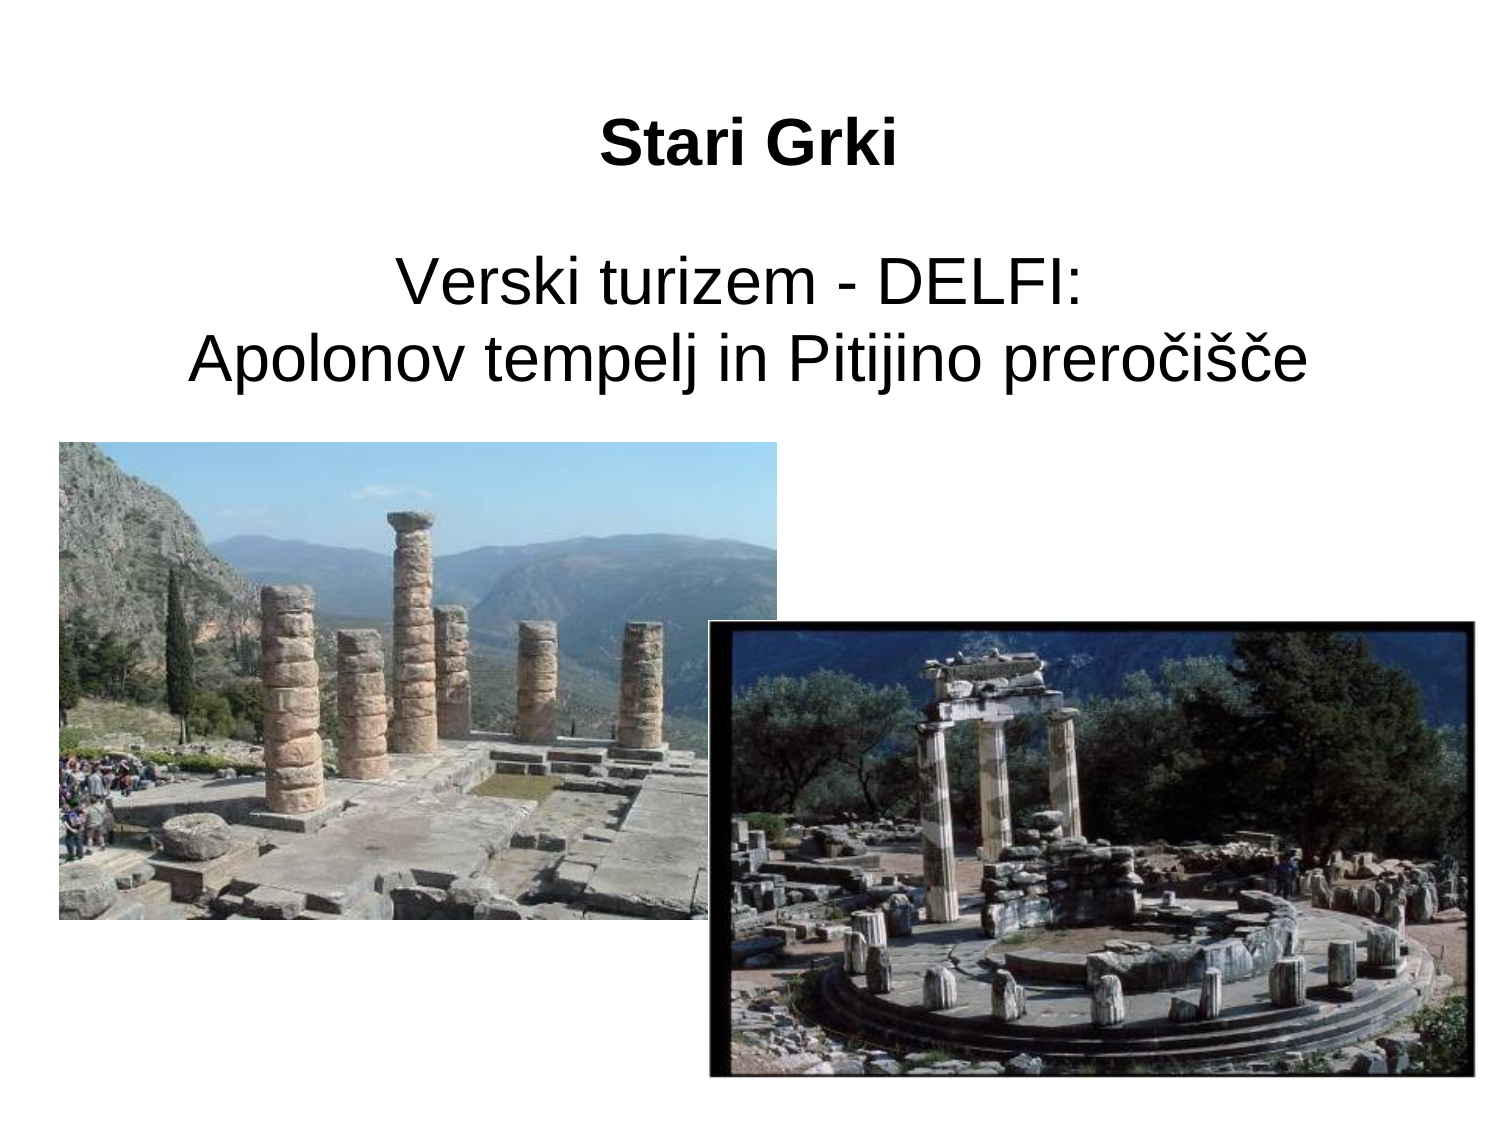

# Stari Grki
Verski turizem - DELFI:
Apolonov tempelj in Pitijino preročišče